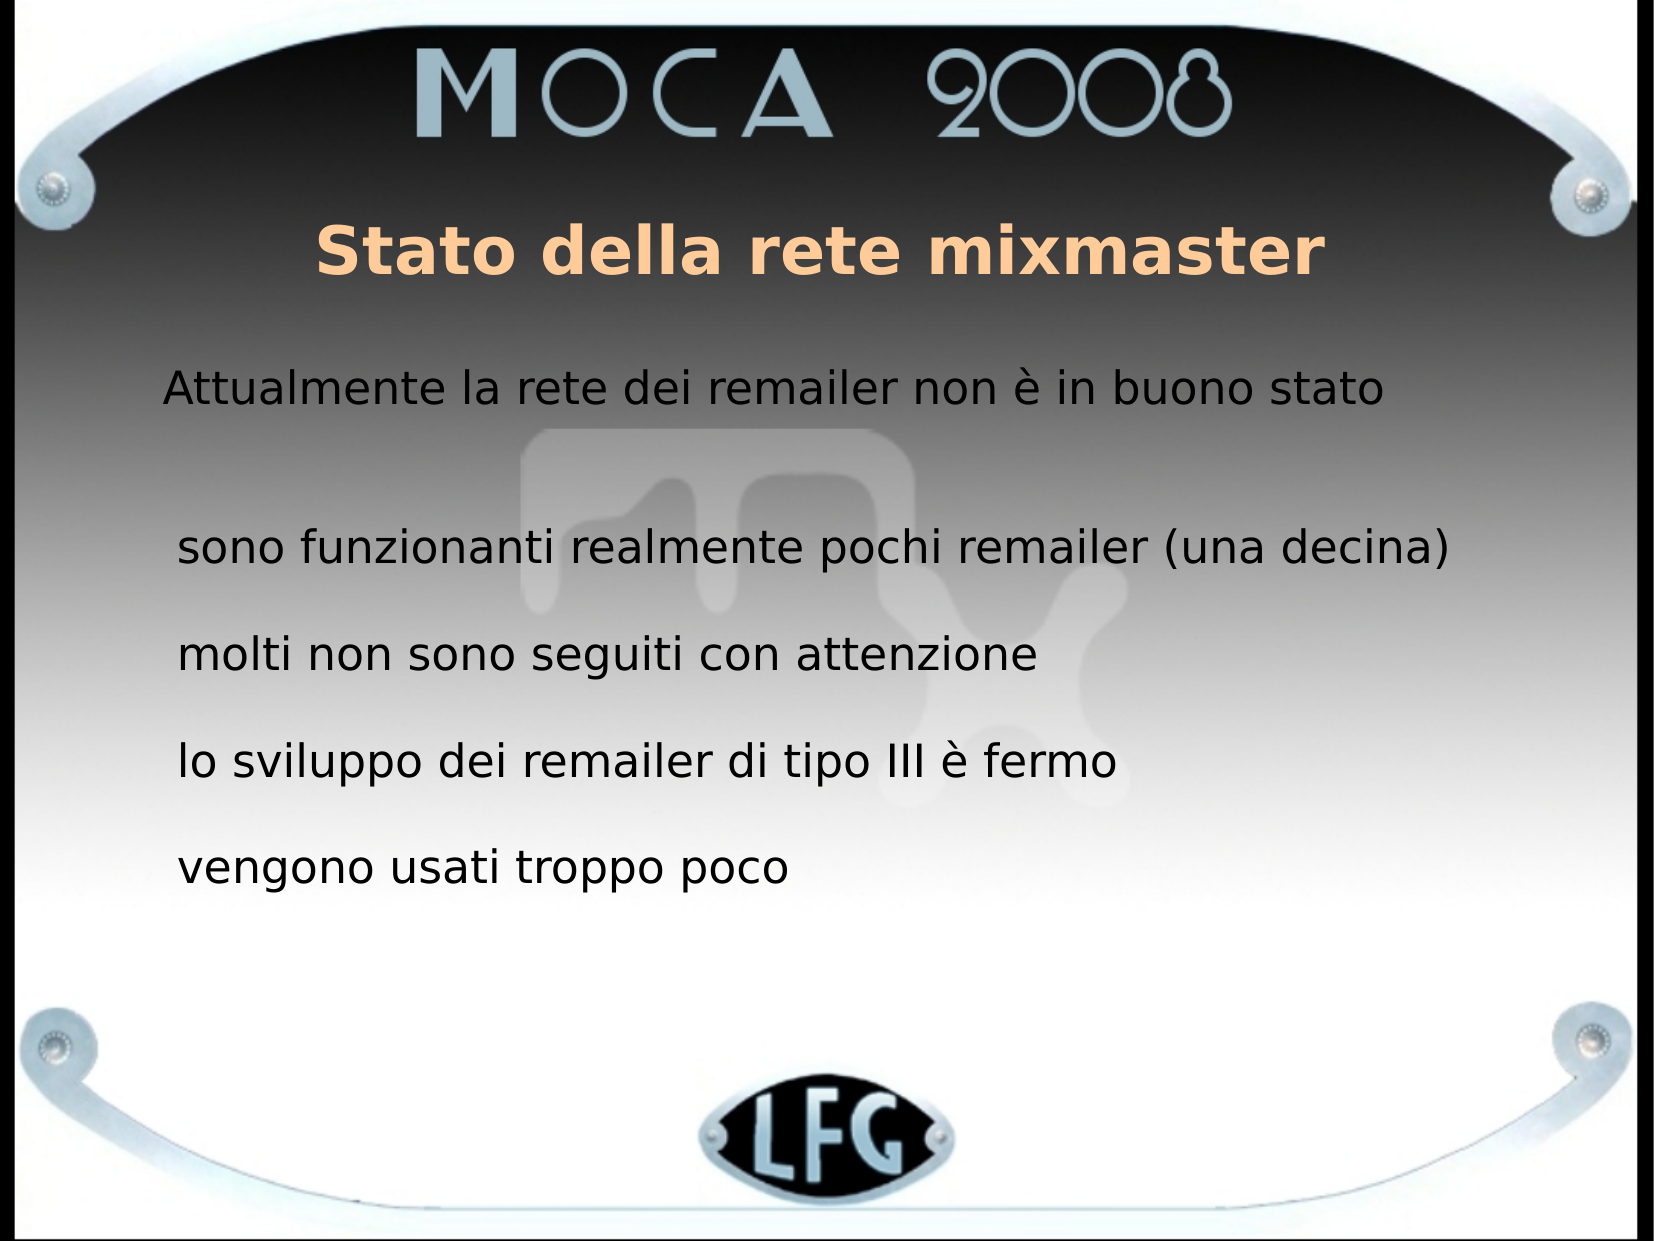

# Stato della rete mixmaster
Attualmente la rete dei remailer non è in buono stato
 sono funzionanti realmente pochi remailer (una decina)
 molti non sono seguiti con attenzione
 lo sviluppo dei remailer di tipo III è fermo
 vengono usati troppo poco